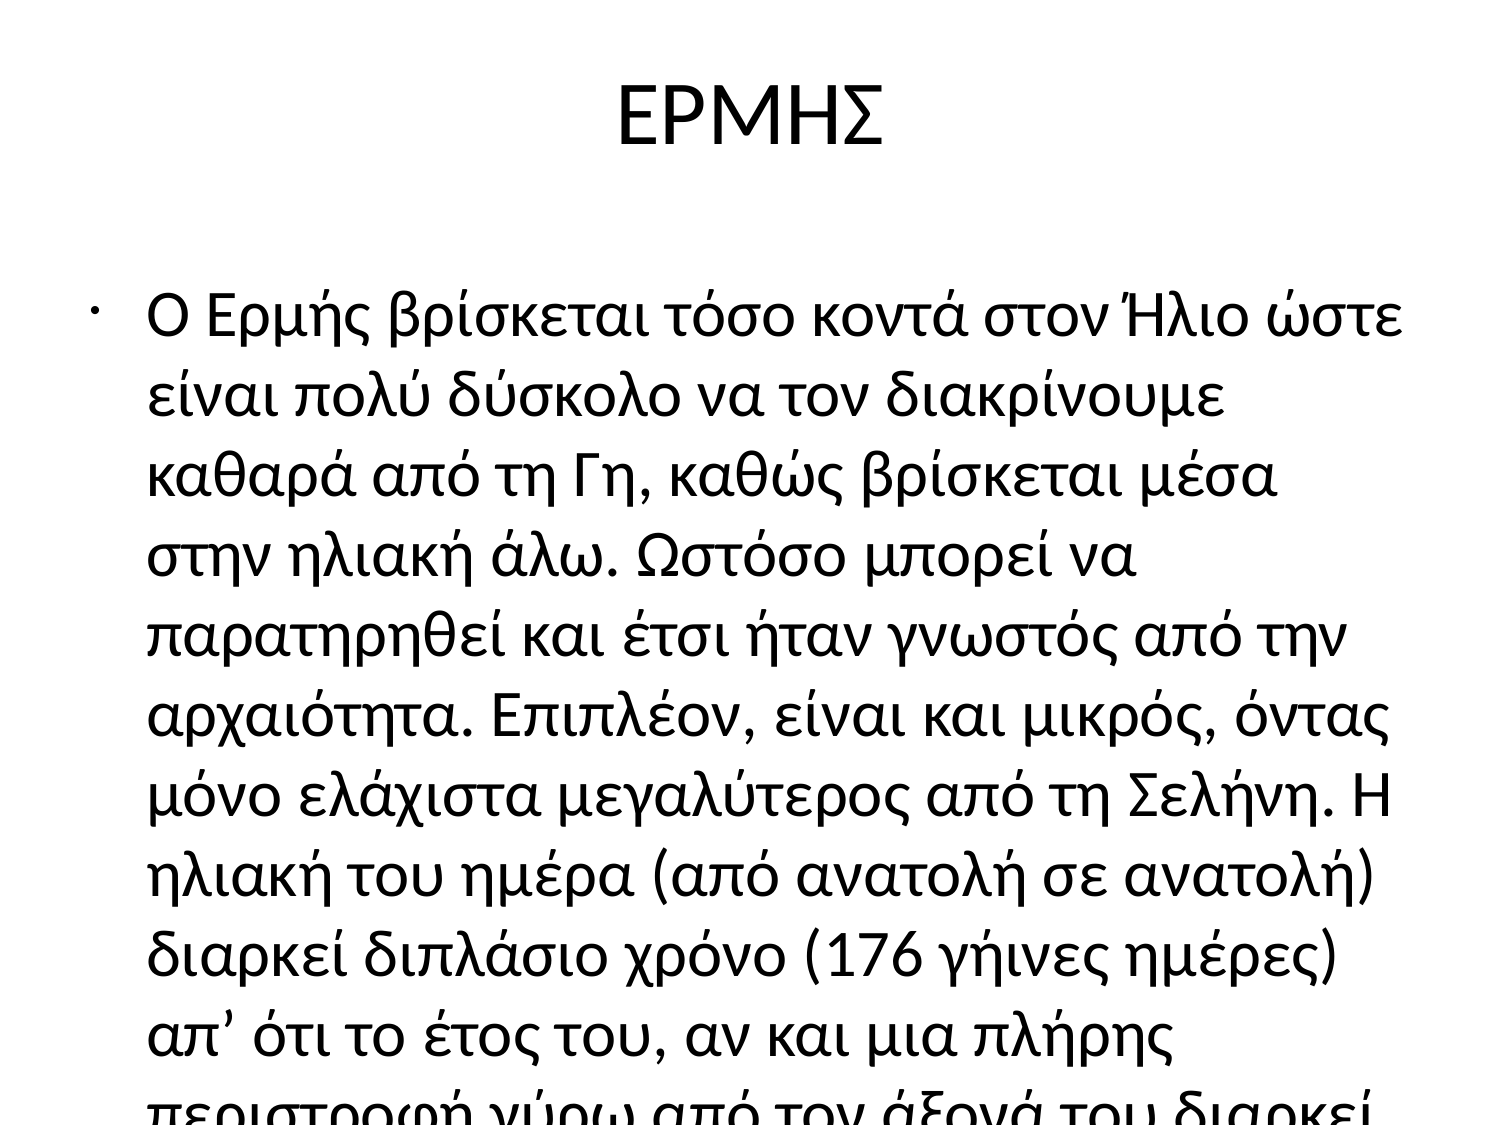

# ΕΡΜΗΣ
Ο Ερμής βρίσκεται τόσο κοντά στον Ήλιο ώστε είναι πολύ δύσκολο να τον διακρίνουμε καθαρά από τη Γη, καθώς βρίσκεται μέσα στην ηλιακή άλω. Ωστόσο μπορεί να παρατηρηθεί και έτσι ήταν γνωστός από την αρχαιότητα. Επιπλέον, είναι και μικρός, όντας μόνο ελάχιστα μεγαλύτερος από τη Σελήνη. Η ηλιακή του ημέρα (από ανατολή σε ανατολή) διαρκεί διπλάσιο χρόνο (176 γήινες ημέρες) απ’ ότι το έτος του, αν και μια πλήρης περιστροφή γύρω από τον άξονά του διαρκεί 59 γήινες ημέρες, ενώ μια πλήρης περιφορά του γύρω από τον Ήλιο (με μέση ταχύτητα 48 χιλιομέτρων το δευτερόλεπτο) διαρκεί μόνο 88 γήινες ημέρες. Σε μέση απόσταση τροχιάς 58 εκατομμύρια χιλιόμετρα, είναι ο πλησιέστερος πλανήτης στον Ήλιο και καψαλίζεται συνεχώς από τις ακτίνες του.